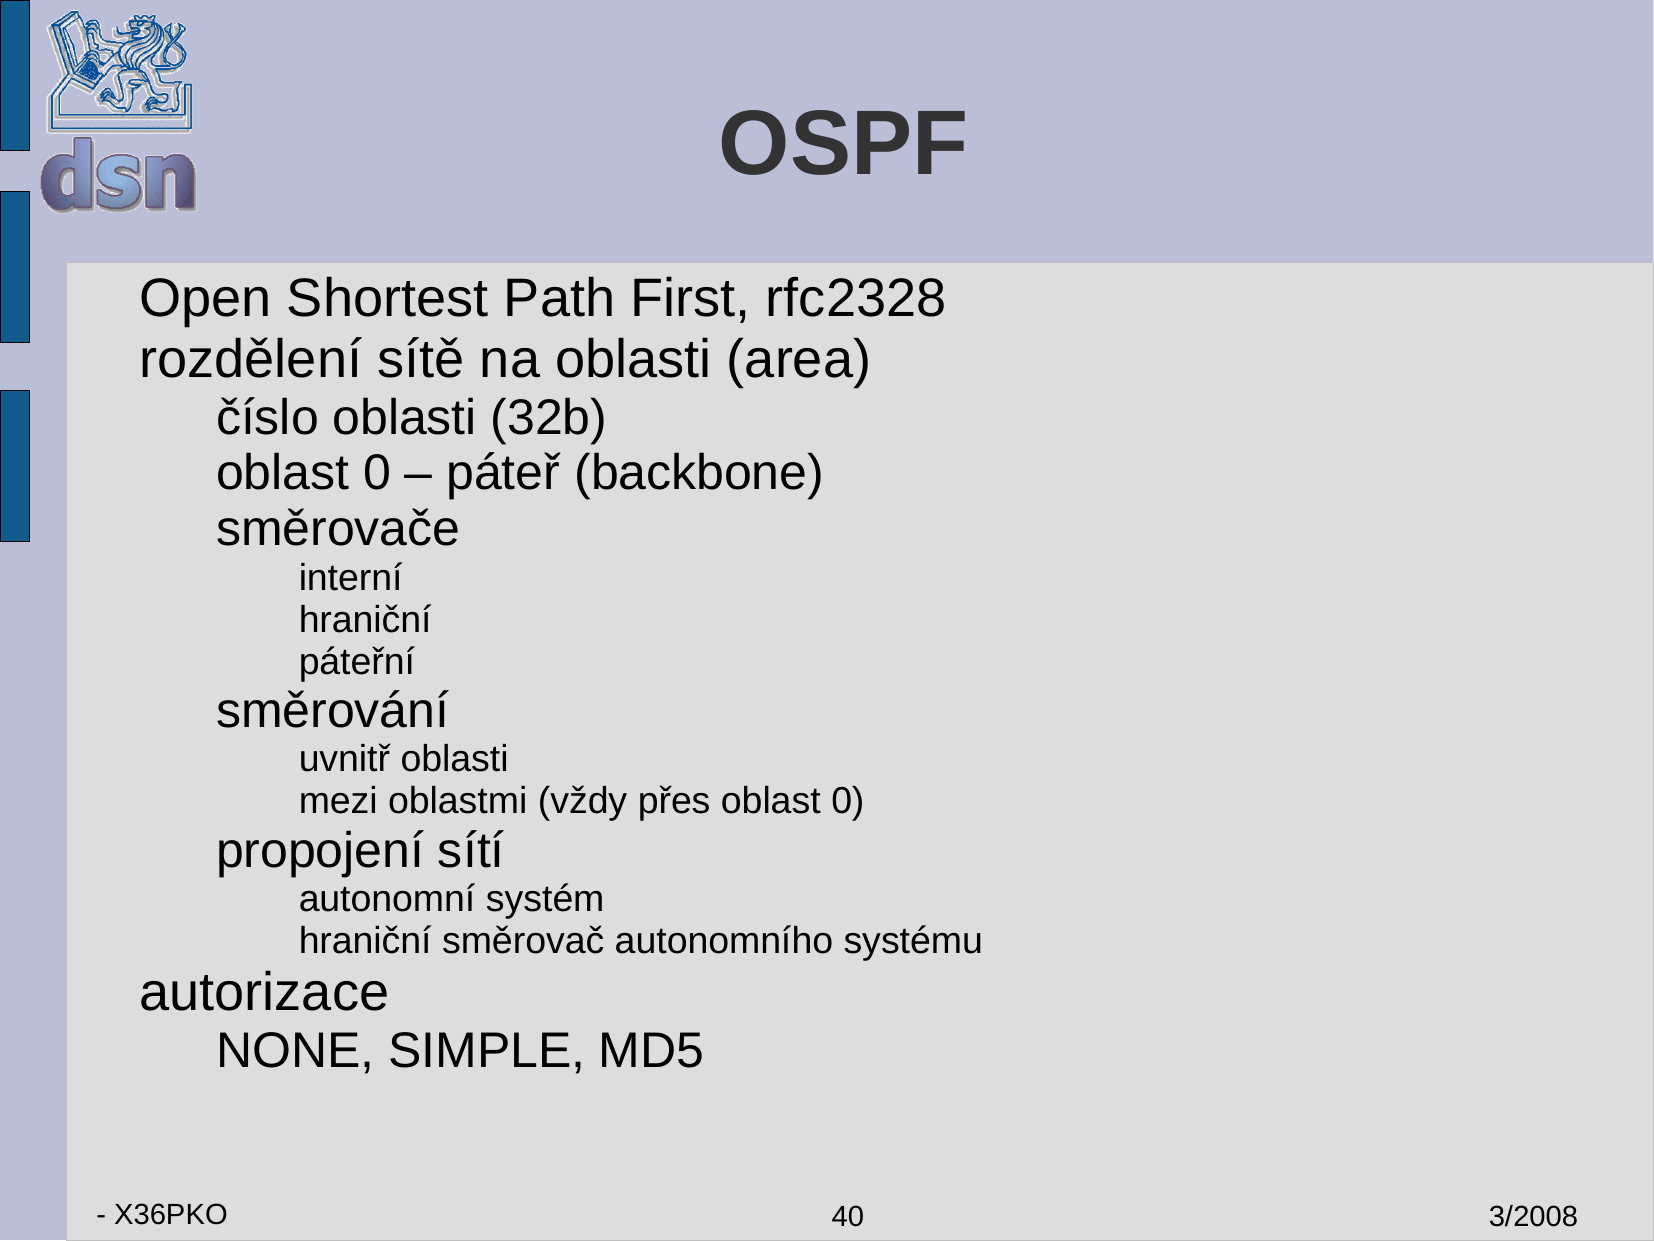

# OSPF
Open Shortest Path First, rfc2328
rozdělení sítě na oblasti (area)
číslo oblasti (32b)
oblast 0 – páteř (backbone)
směrovače
interní
hraniční
páteřní
směrování
uvnitř oblasti
mezi oblastmi (vždy přes oblast 0)
propojení sítí
autonomní systém
hraniční směrovač autonomního systému
autorizace
NONE, SIMPLE, MD5